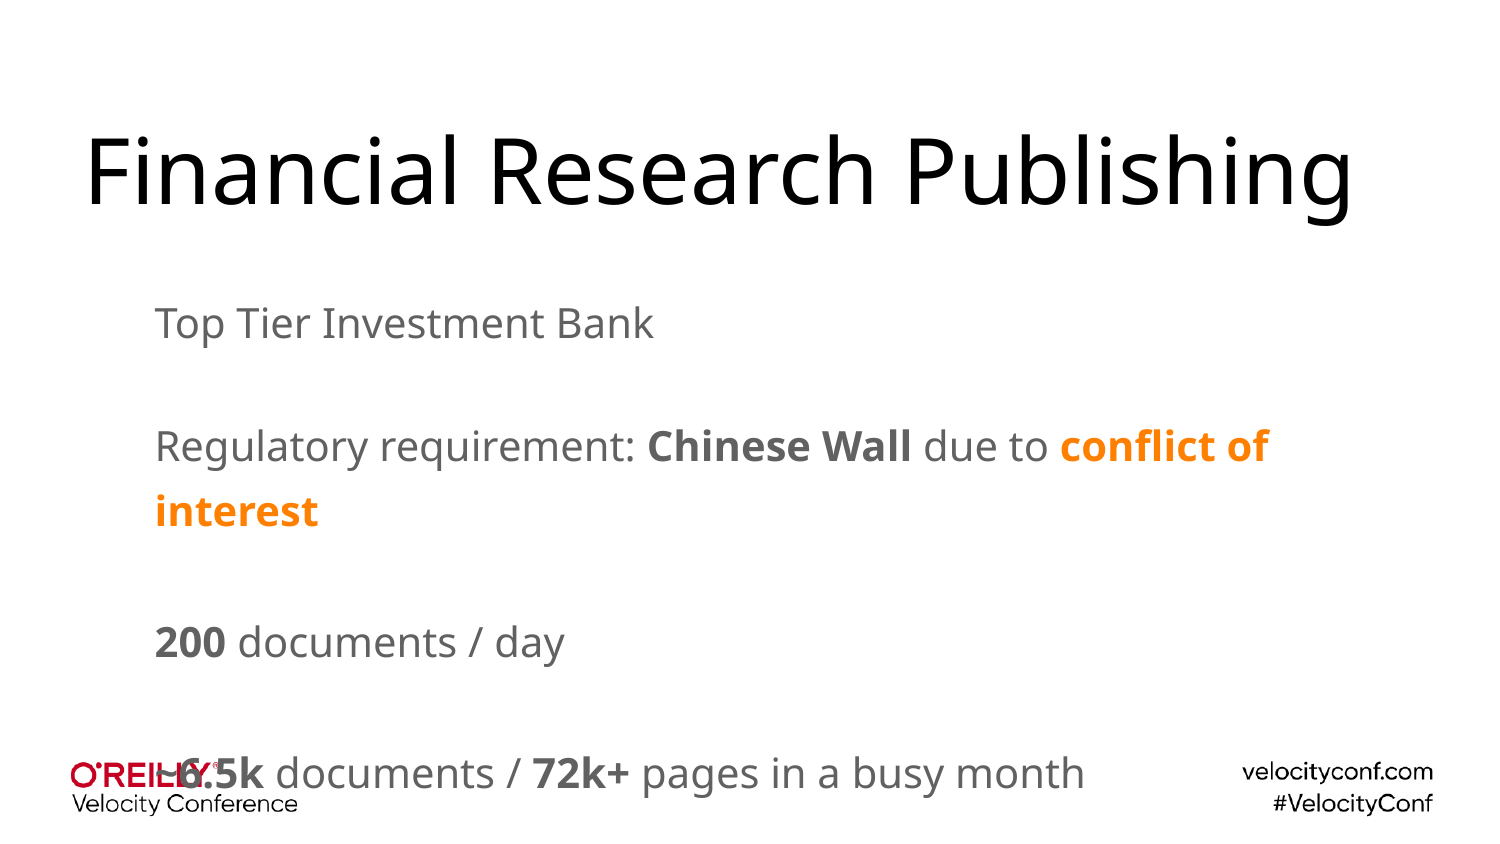

# Financial Research Publishing
Top Tier Investment Bank
Regulatory requirement: Chinese Wall due to conflict of interest
200 documents / day
~6.5k documents / 72k+ pages in a busy month
Web authored, PDF rendered